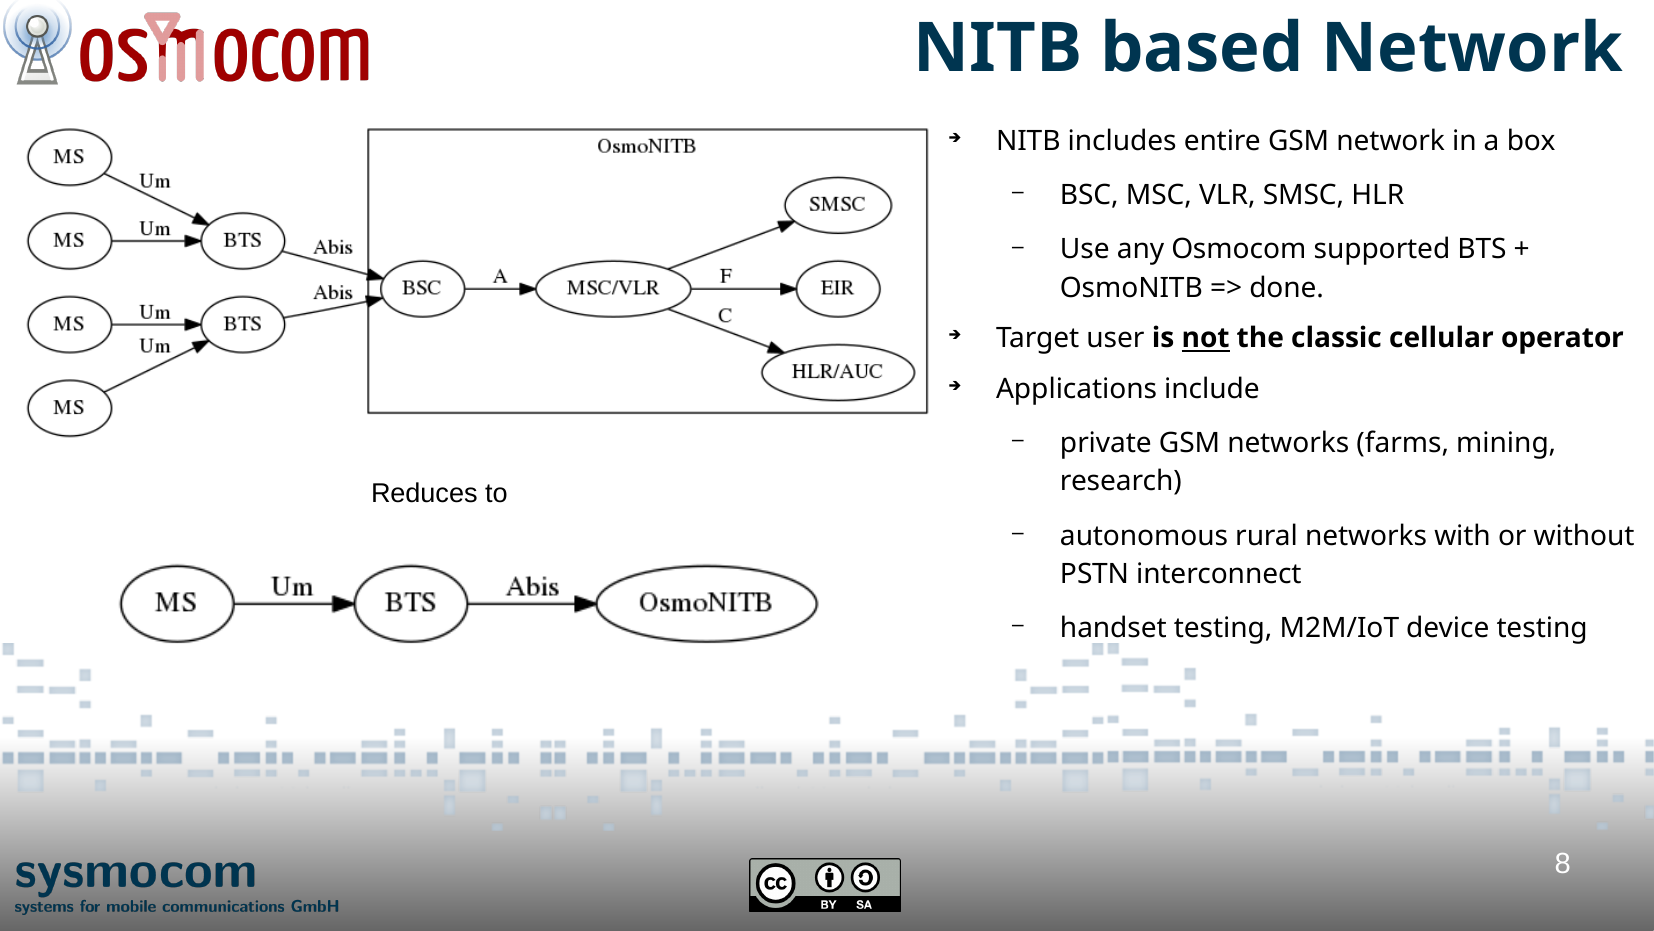

# NITB based Network
NITB includes entire GSM network in a box
BSC, MSC, VLR, SMSC, HLR
Use any Osmocom supported BTS + OsmoNITB => done.
Target user is not the classic cellular operator
Applications include
private GSM networks (farms, mining, research)
autonomous rural networks with or without PSTN interconnect
handset testing, M2M/IoT device testing
Reduces to
8